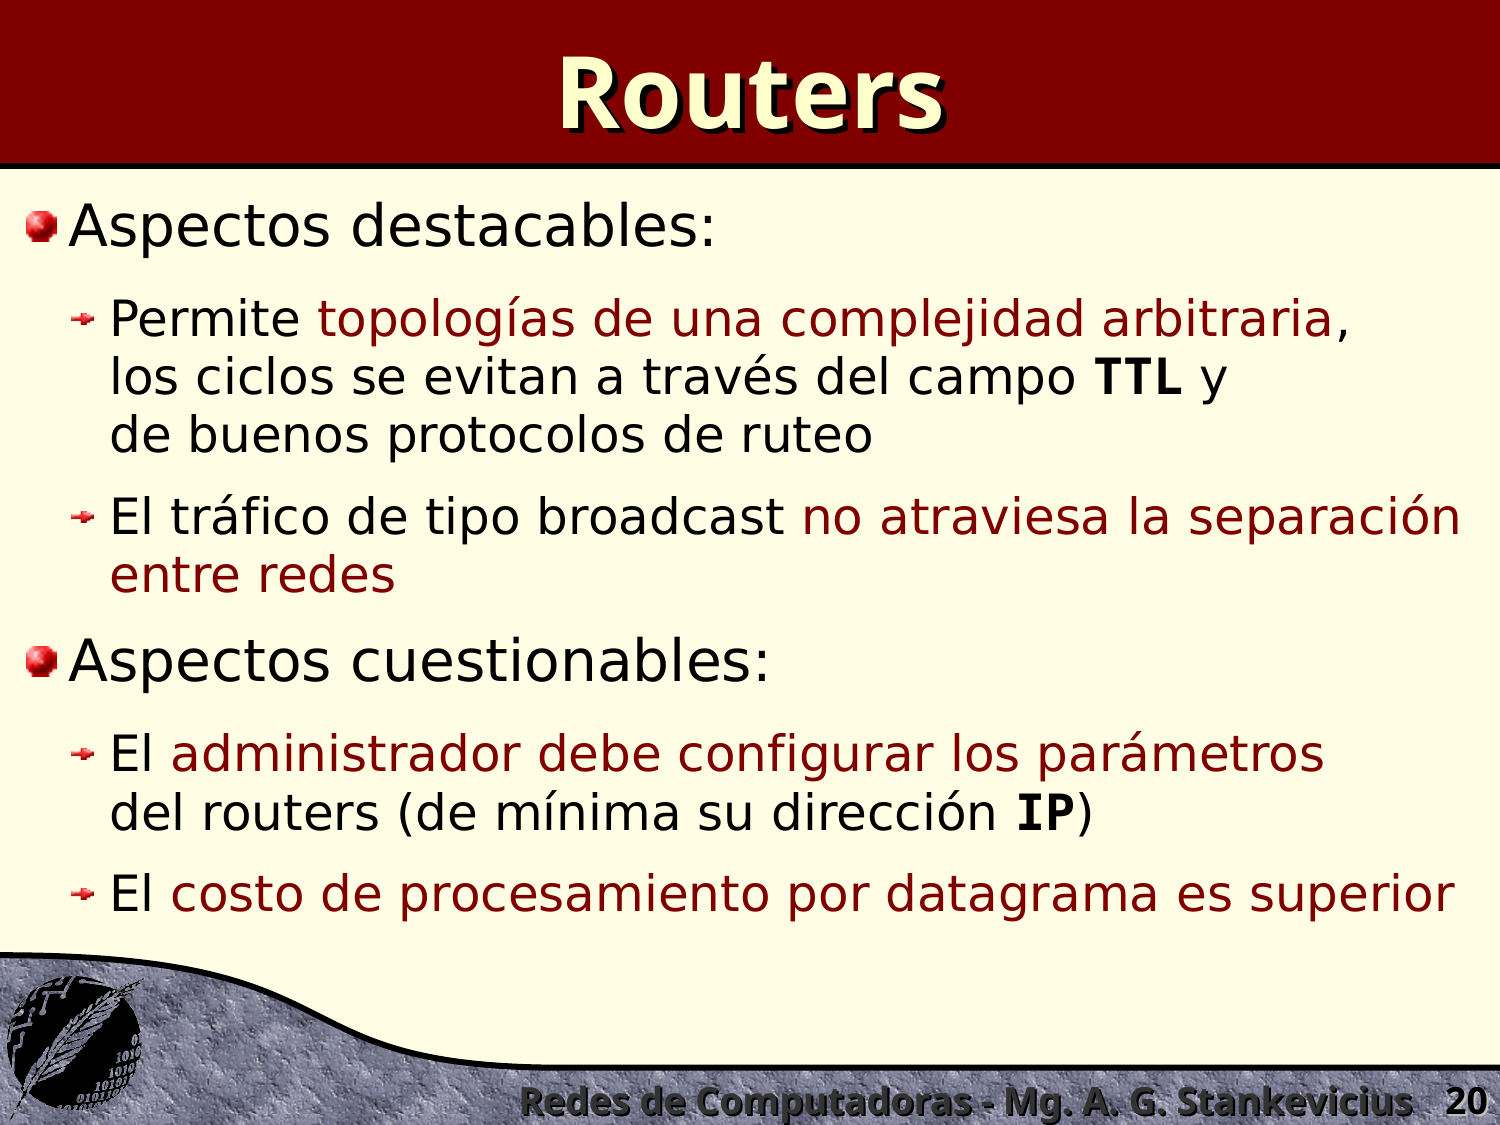

# Routers
Aspectos destacables:
Permite topologías de una complejidad arbitraria,
los ciclos se evitan a través del campo TTL y
de buenos protocolos de ruteo
El tráfico de tipo broadcast no atraviesa la separación entre redes
Aspectos cuestionables:
El administrador debe configurar los parámetros
del routers (de mínima su dirección IP)
El costo de procesamiento por datagrama es superior
20